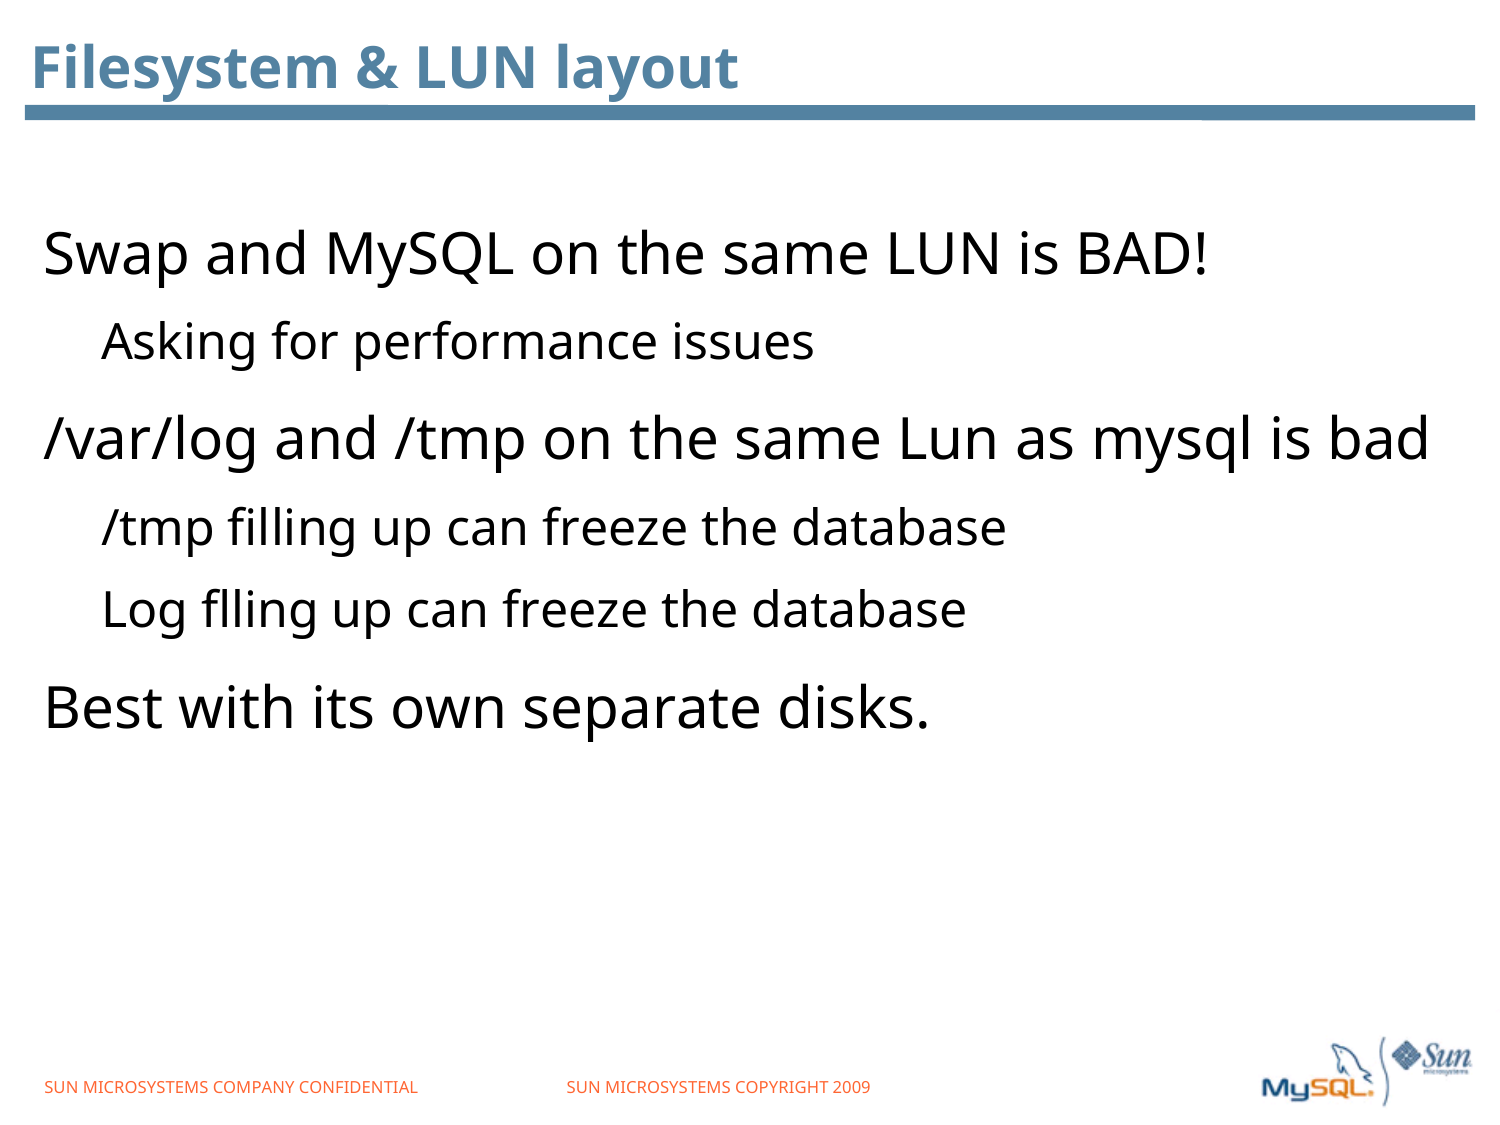

# Filesystem & LUN layout
Swap and MySQL on the same LUN is BAD!
Asking for performance issues
/var/log and /tmp on the same Lun as mysql is bad
/tmp filling up can freeze the database
Log flling up can freeze the database
Best with its own separate disks.